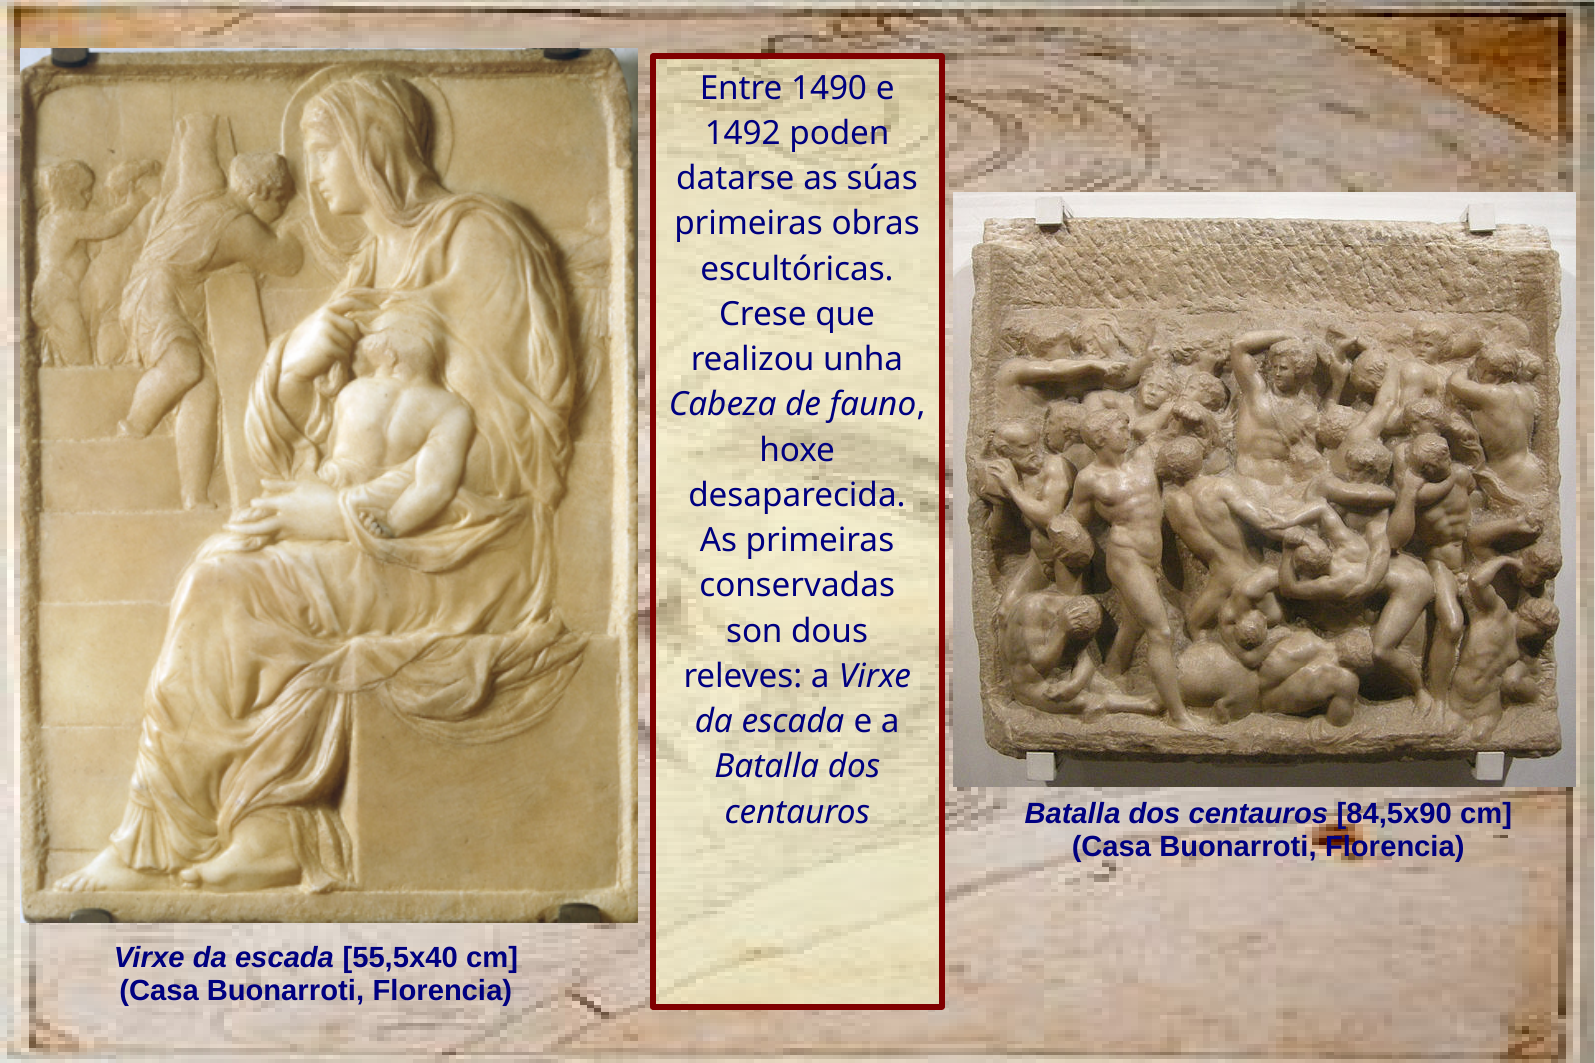

Virxe da escada [55,5x40 cm]
(Casa Buonarroti, Florencia)
Entre 1490 e 1492 poden datarse as súas primeiras obras escultóricas. Crese que realizou unha Cabeza de fauno, hoxe desaparecida. As primeiras conservadas son dous releves: a Virxe da escada e a Batalla dos centauros
Batalla dos centauros [84,5x90 cm]
(Casa Buonarroti, Florencia)